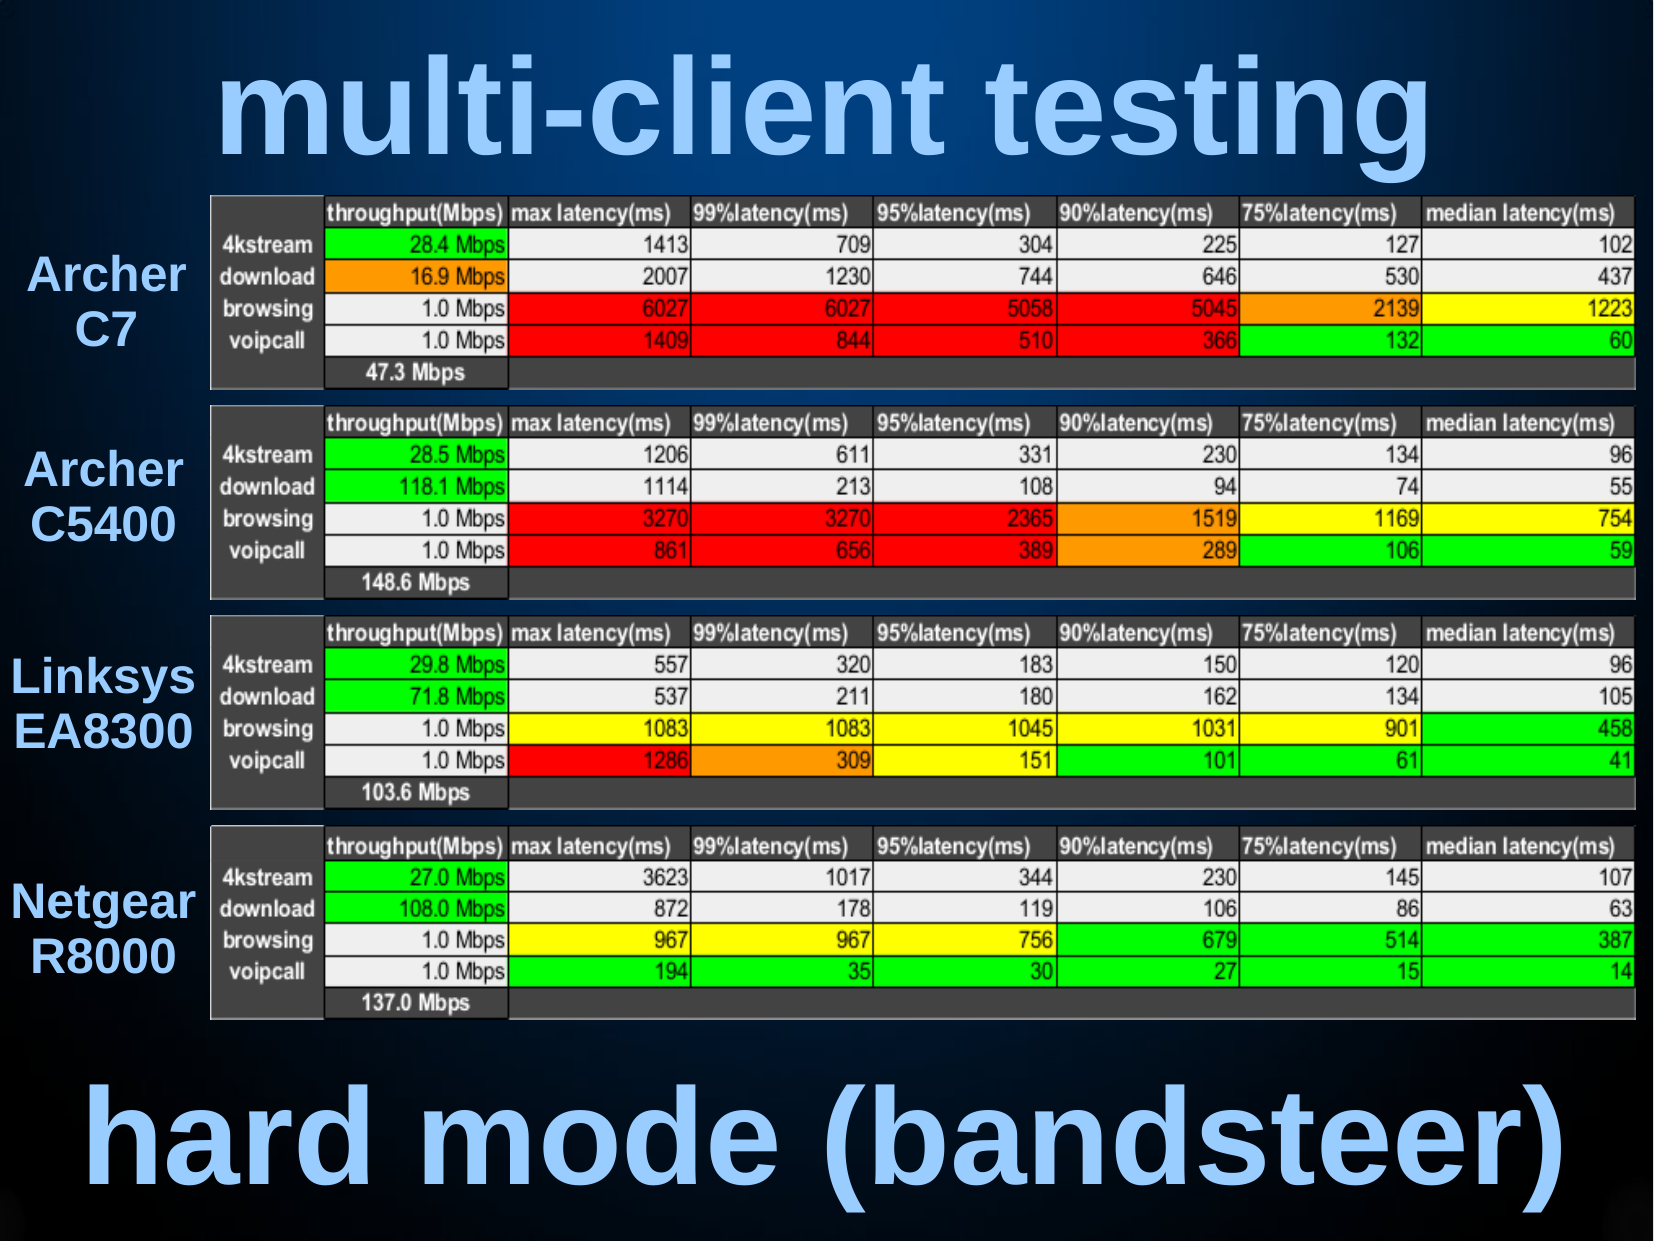

# multi-client testing
Archer
C7
Archer
C5400
Linksys
EA8300
Netgear
R8000
hard mode (bandsteer)